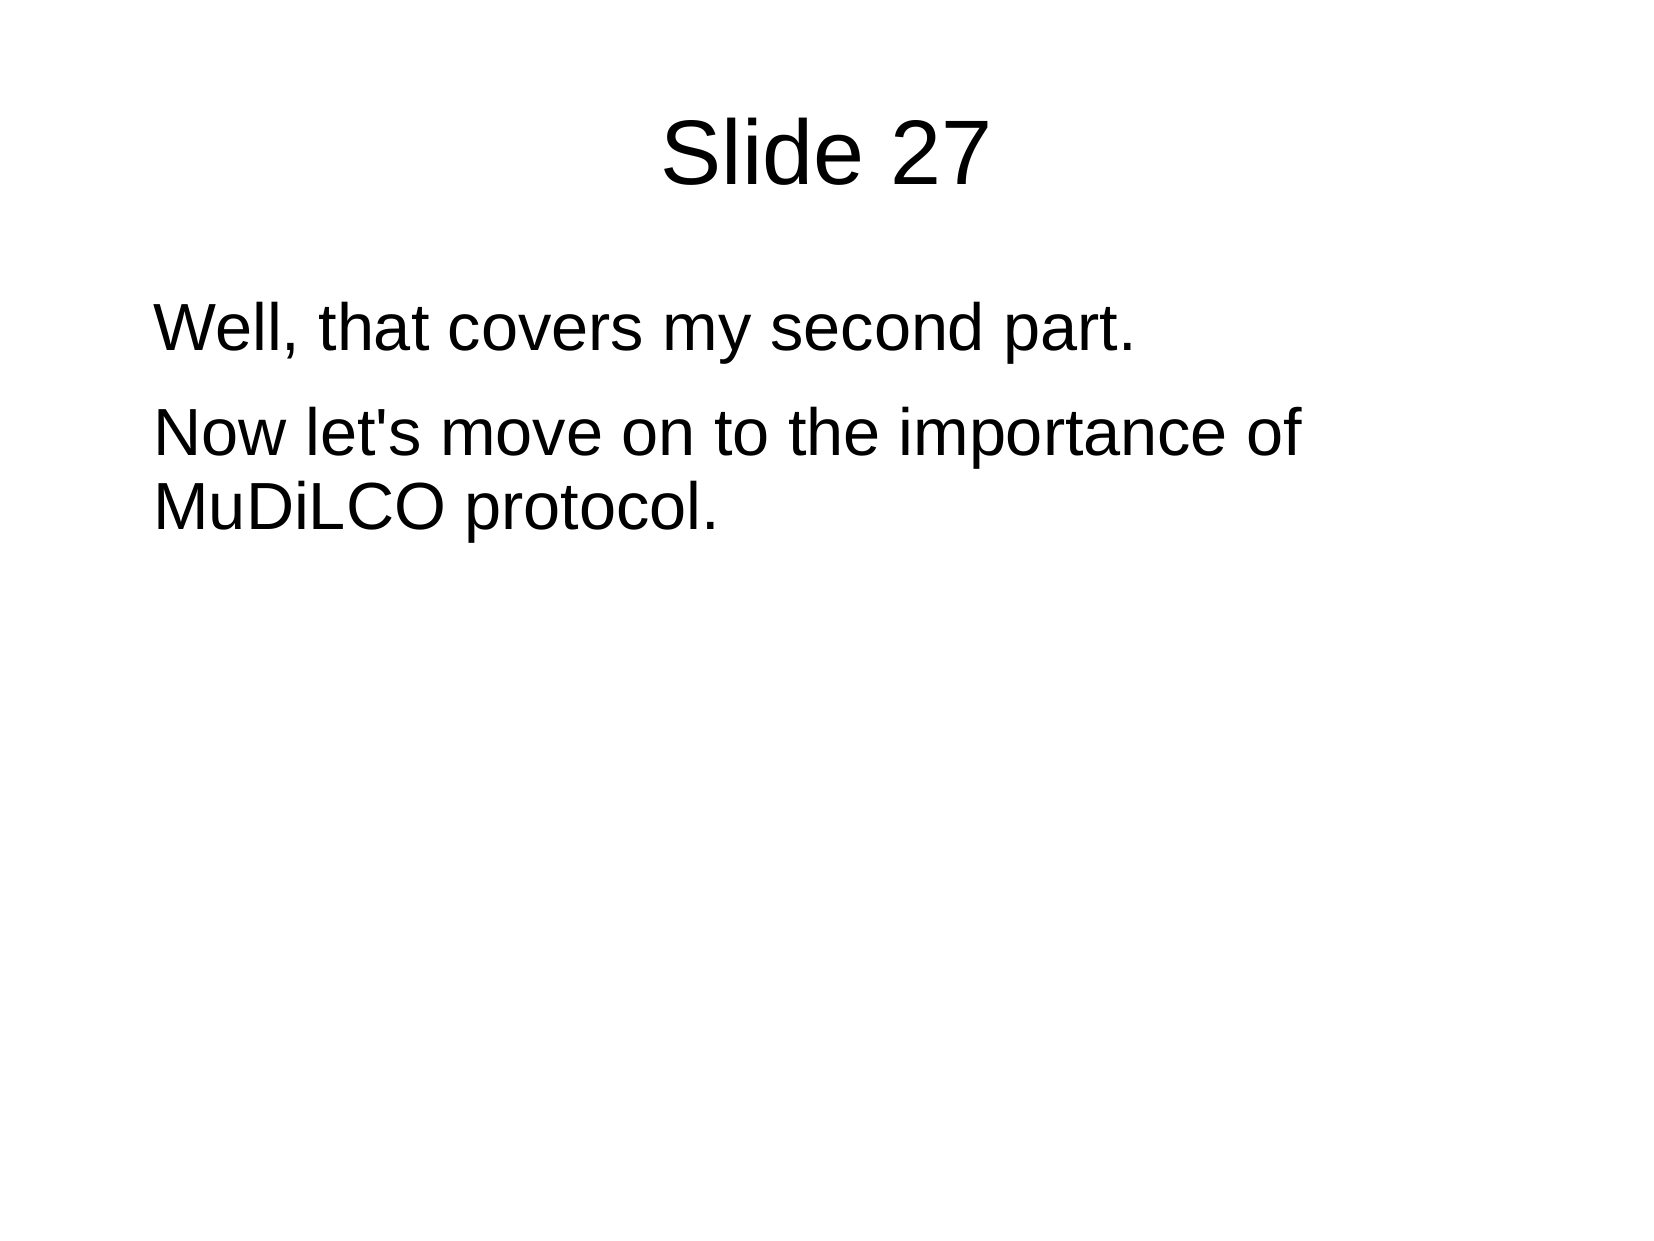

# Slide 27
Well, that covers my second part.
Now let's move on to the importance of MuDiLCO protocol.